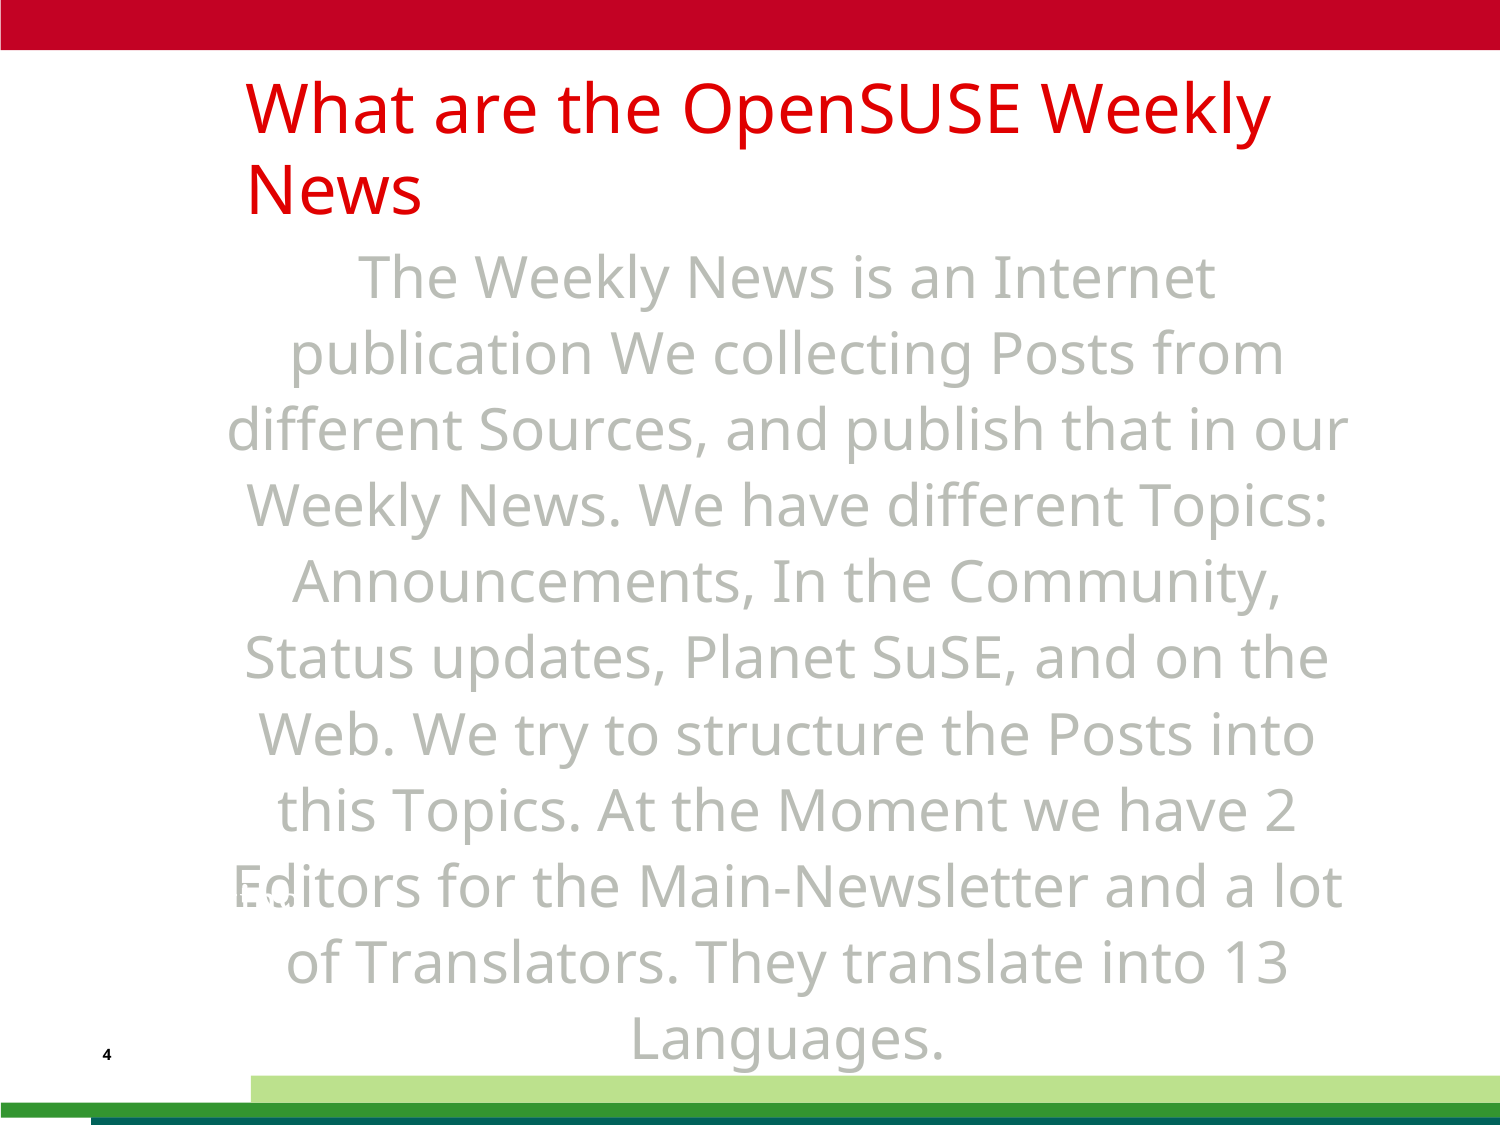

# What are the OpenSUSE Weekly News
The Weekly News is an Internet publication We collecting Posts from different Sources, and publish that in our Weekly News. We have different Topics: Announcements, In the Community, Status updates, Planet SuSE, and on the Web. We try to structure the Posts into this Topics. At the Moment we have 2 Editors for the Main-Newsletter and a lot of Translators. They translate into 13 Languages.
Testing